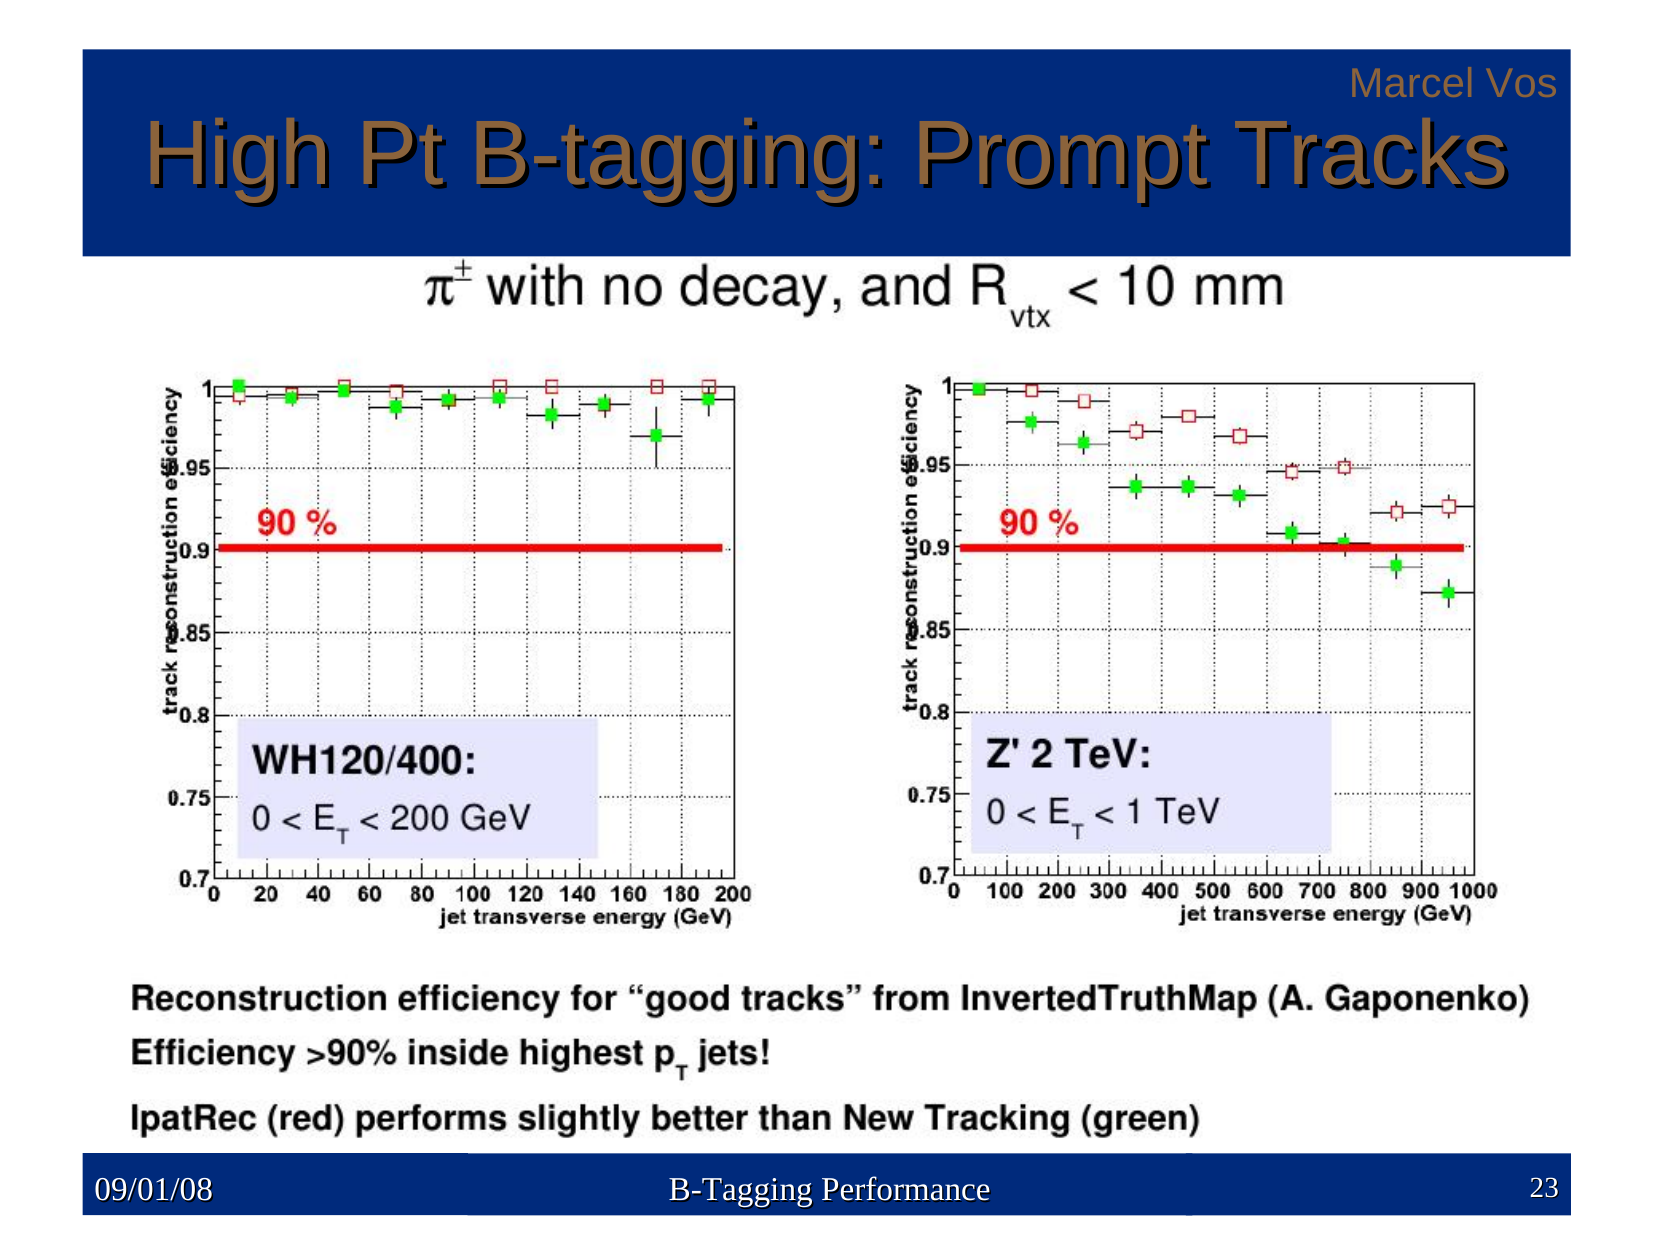

# High Pt B-tagging: Prompt Tracks
Marcel Vos
B-Tagging Performance
23